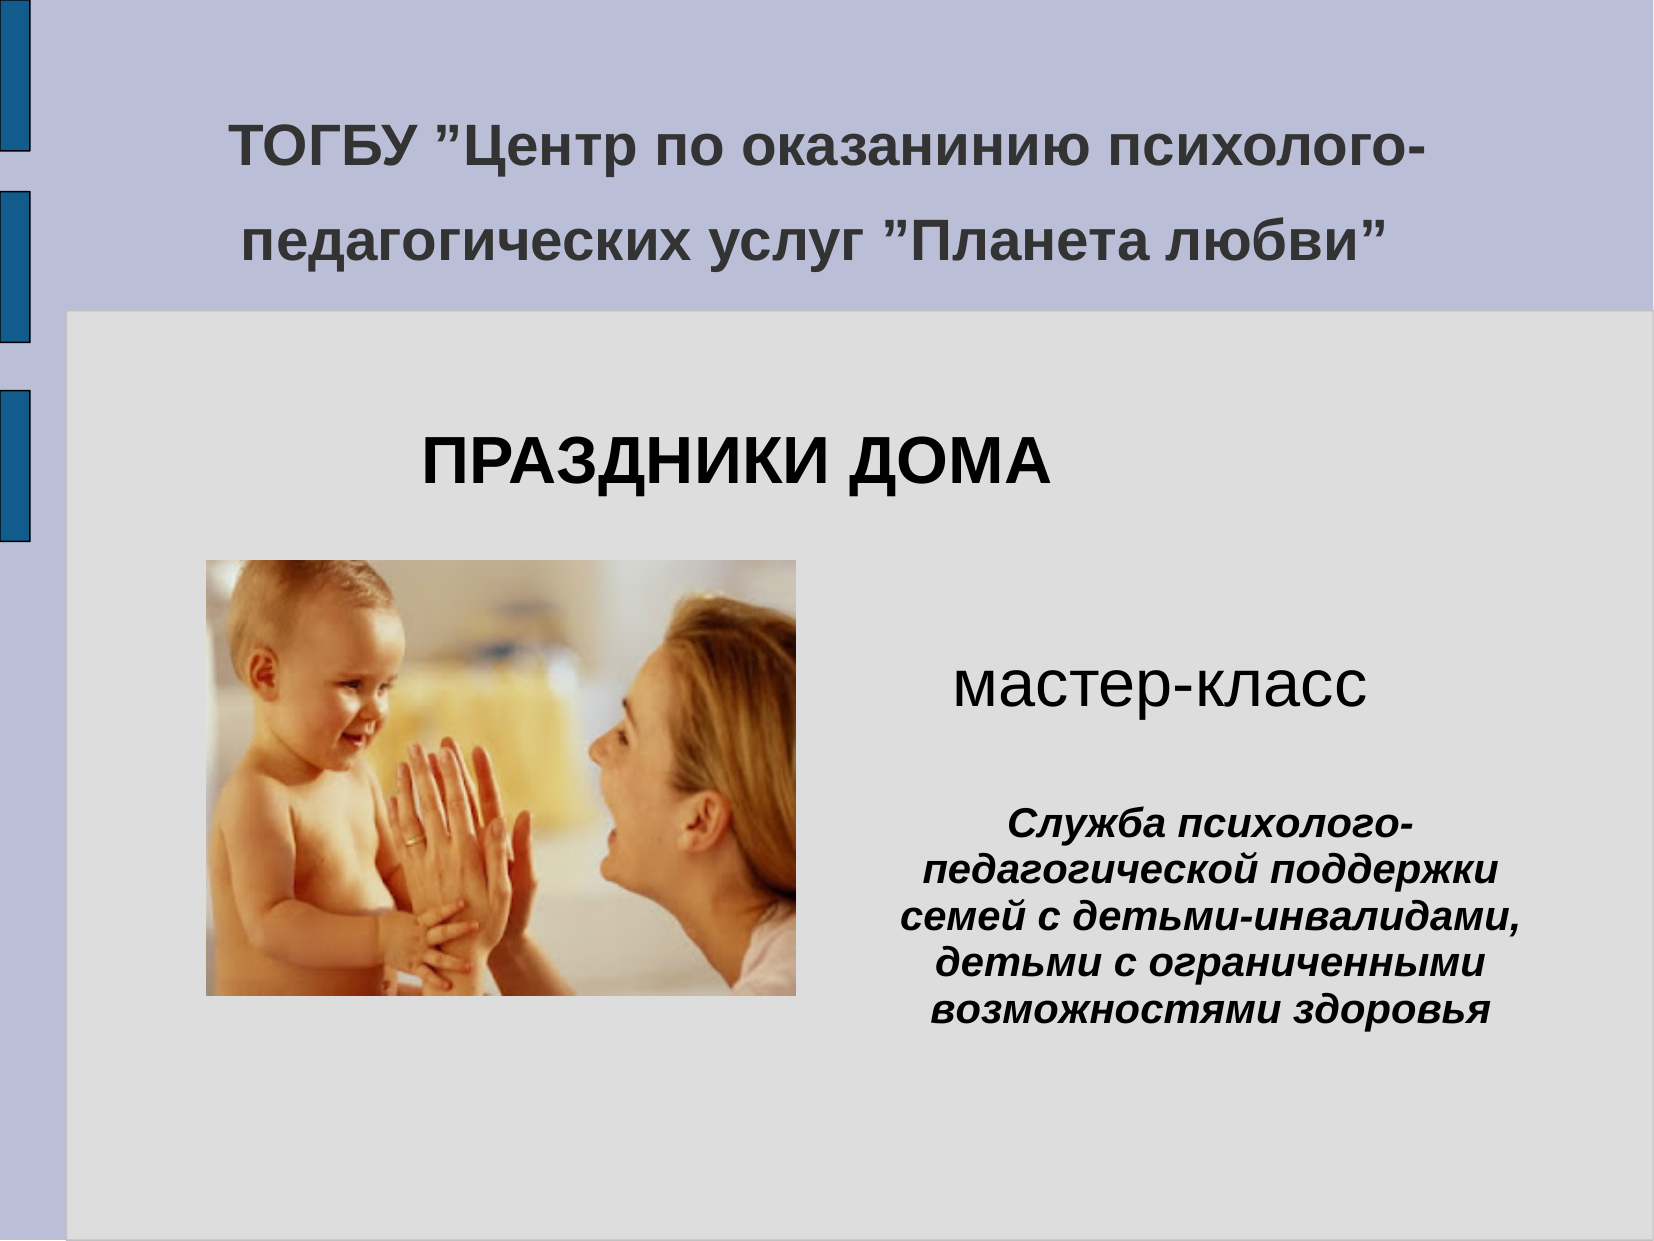

# ТОГБУ ”Центр по оказанинию психолого-педагогических услуг ”Планета любви”
 ПРАЗДНИКИ ДОМА
 мастер-класс
Служба психолого-педагогической поддержки
семей с детьми-инвалидами, детьми с ограниченными возможностями здоровья